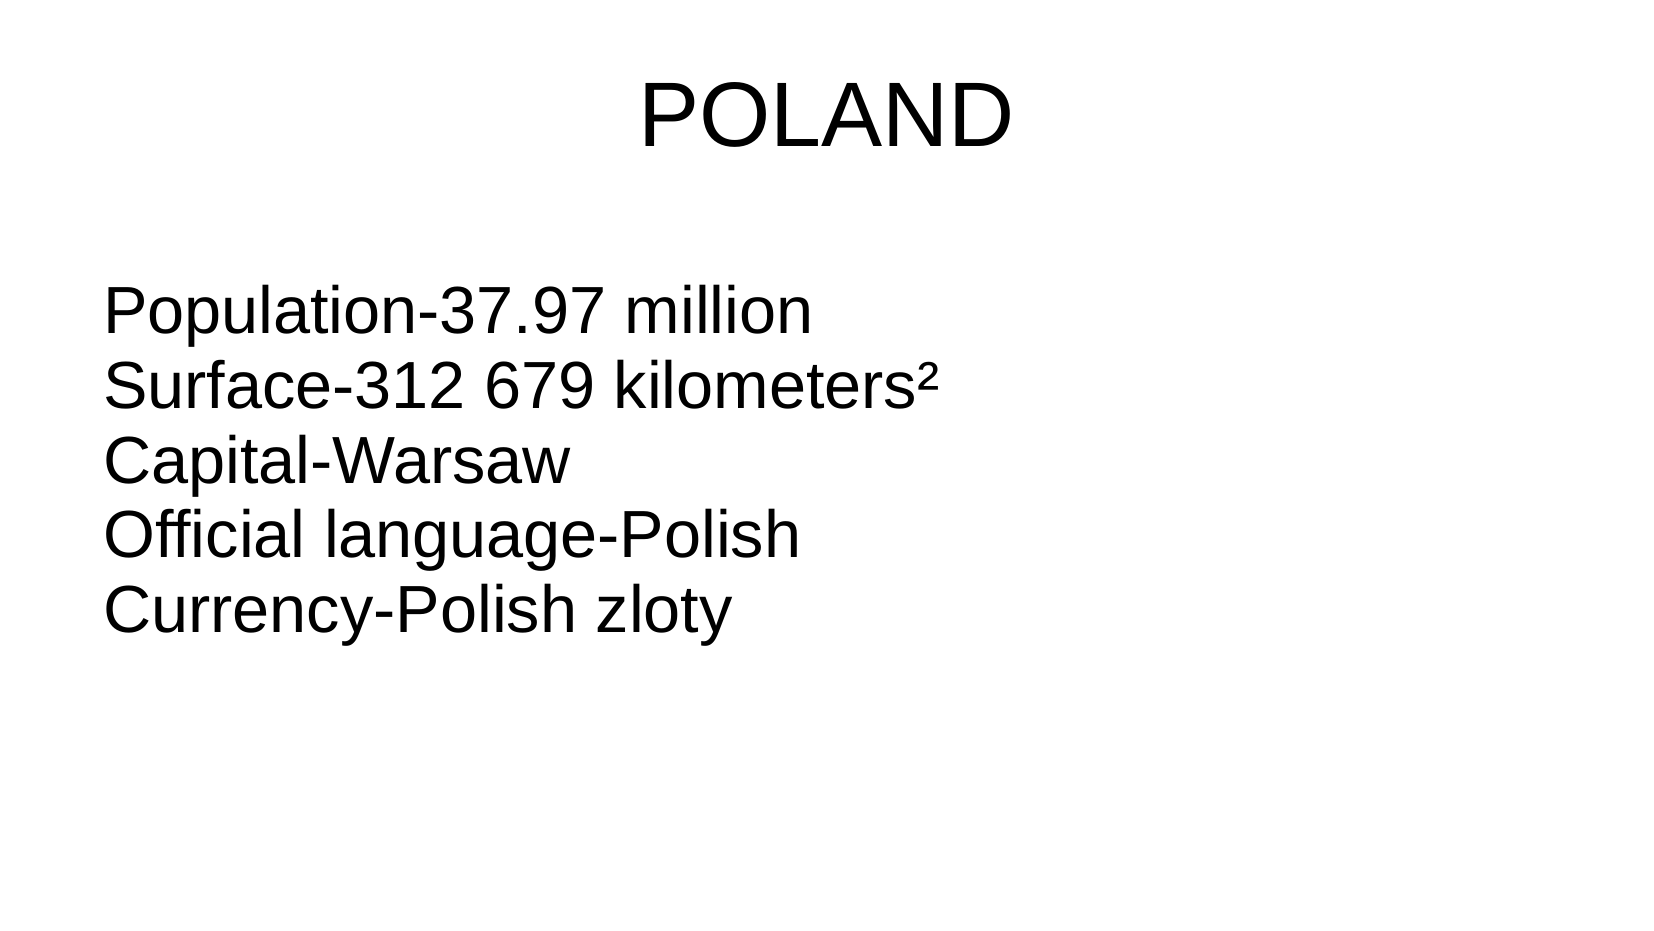

# POLAND
Population-37.97 million
Surface-312 679 kilometers²
Capital-Warsaw
Official language-Polish
Currency-Polish zloty